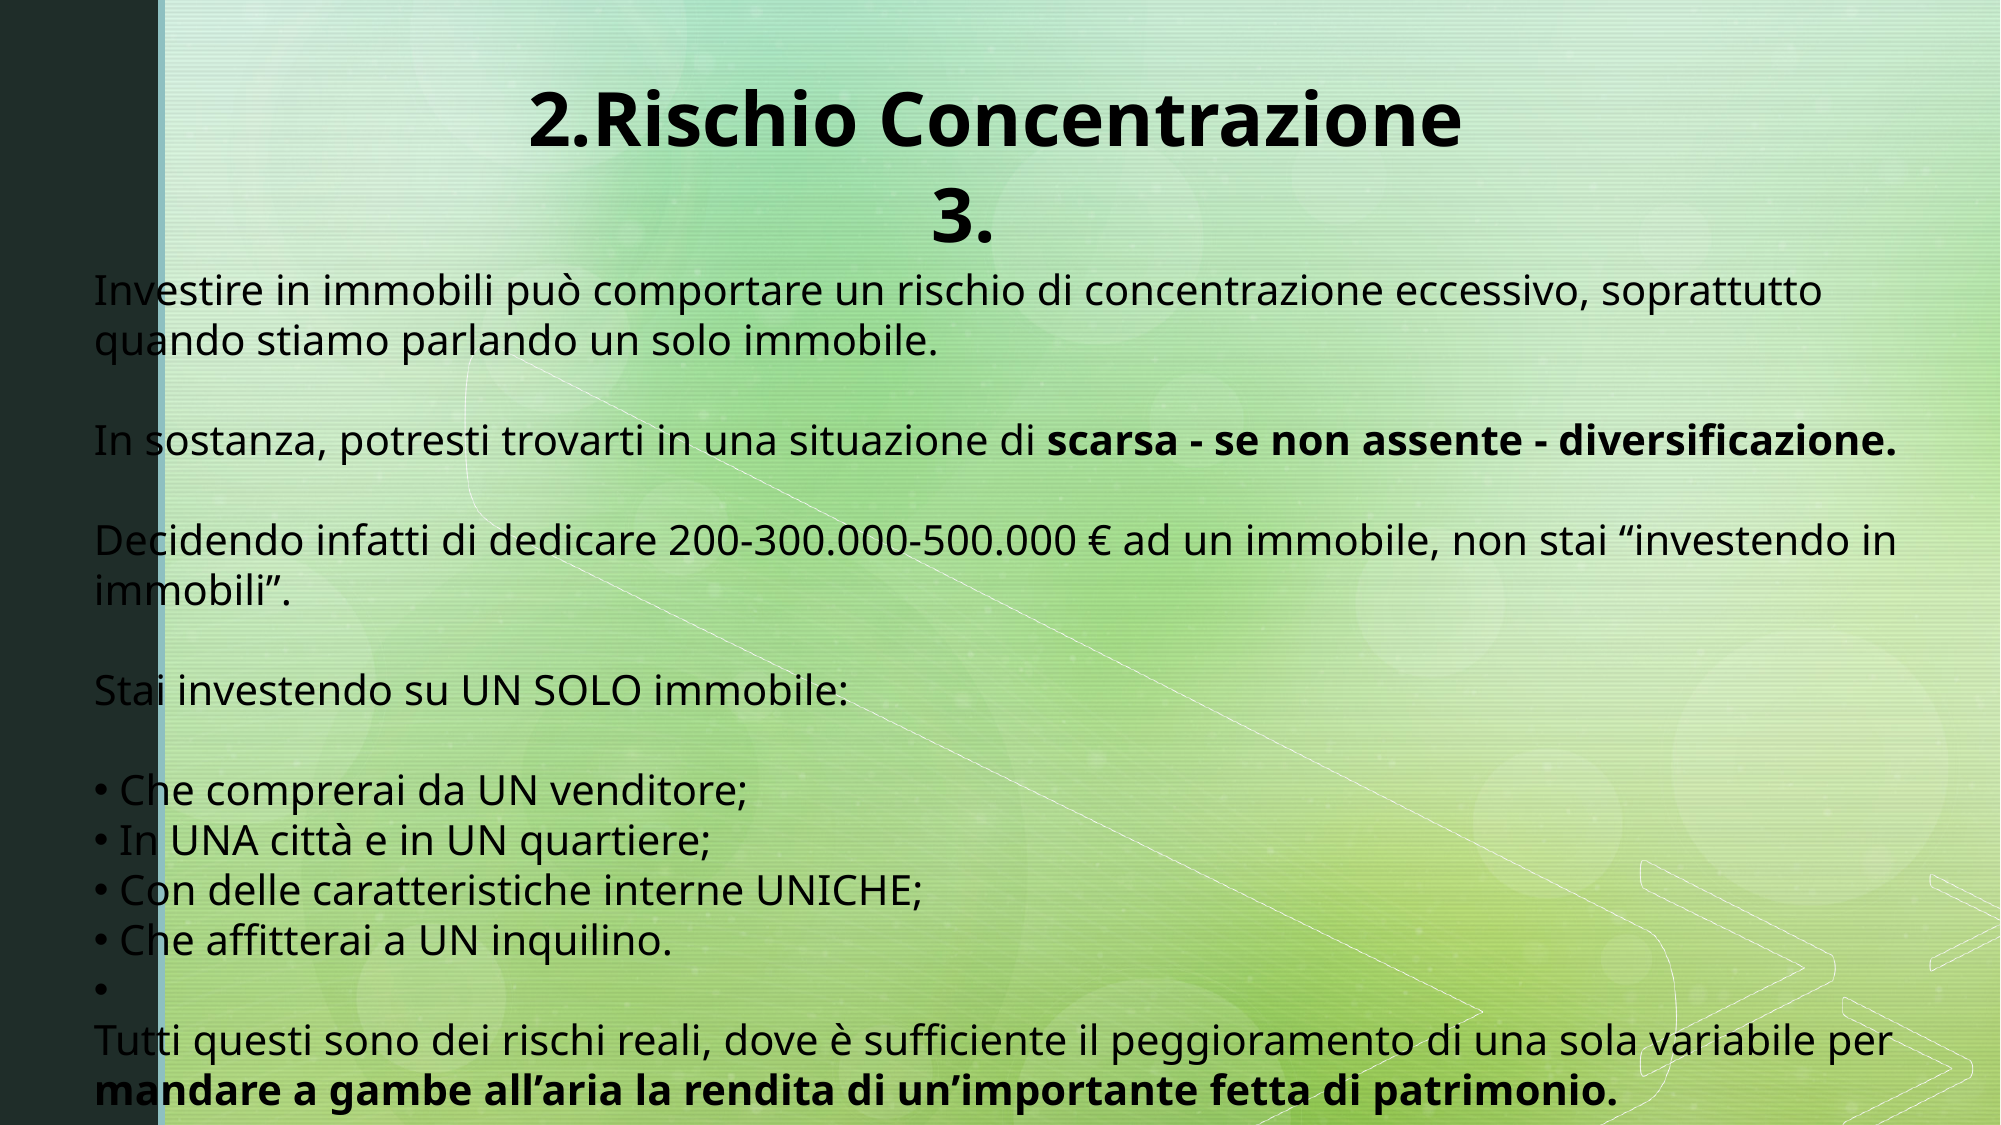

Rischio Concentrazione
Investire in immobili può comportare un rischio di concentrazione eccessivo, soprattutto quando stiamo parlando un solo immobile.
In sostanza, potresti trovarti in una situazione di scarsa - se non assente - diversificazione.
Decidendo infatti di dedicare 200-300.000-500.000 € ad un immobile, non stai “investendo in immobili”.
Stai investendo su UN SOLO immobile:
 Che comprerai da UN venditore;
 In UNA città e in UN quartiere;
 Con delle caratteristiche interne UNICHE;
 Che affitterai a UN inquilino.
Tutti questi sono dei rischi reali, dove è sufficiente il peggioramento di una sola variabile per mandare a gambe all’aria la rendita di un’importante fetta di patrimonio.